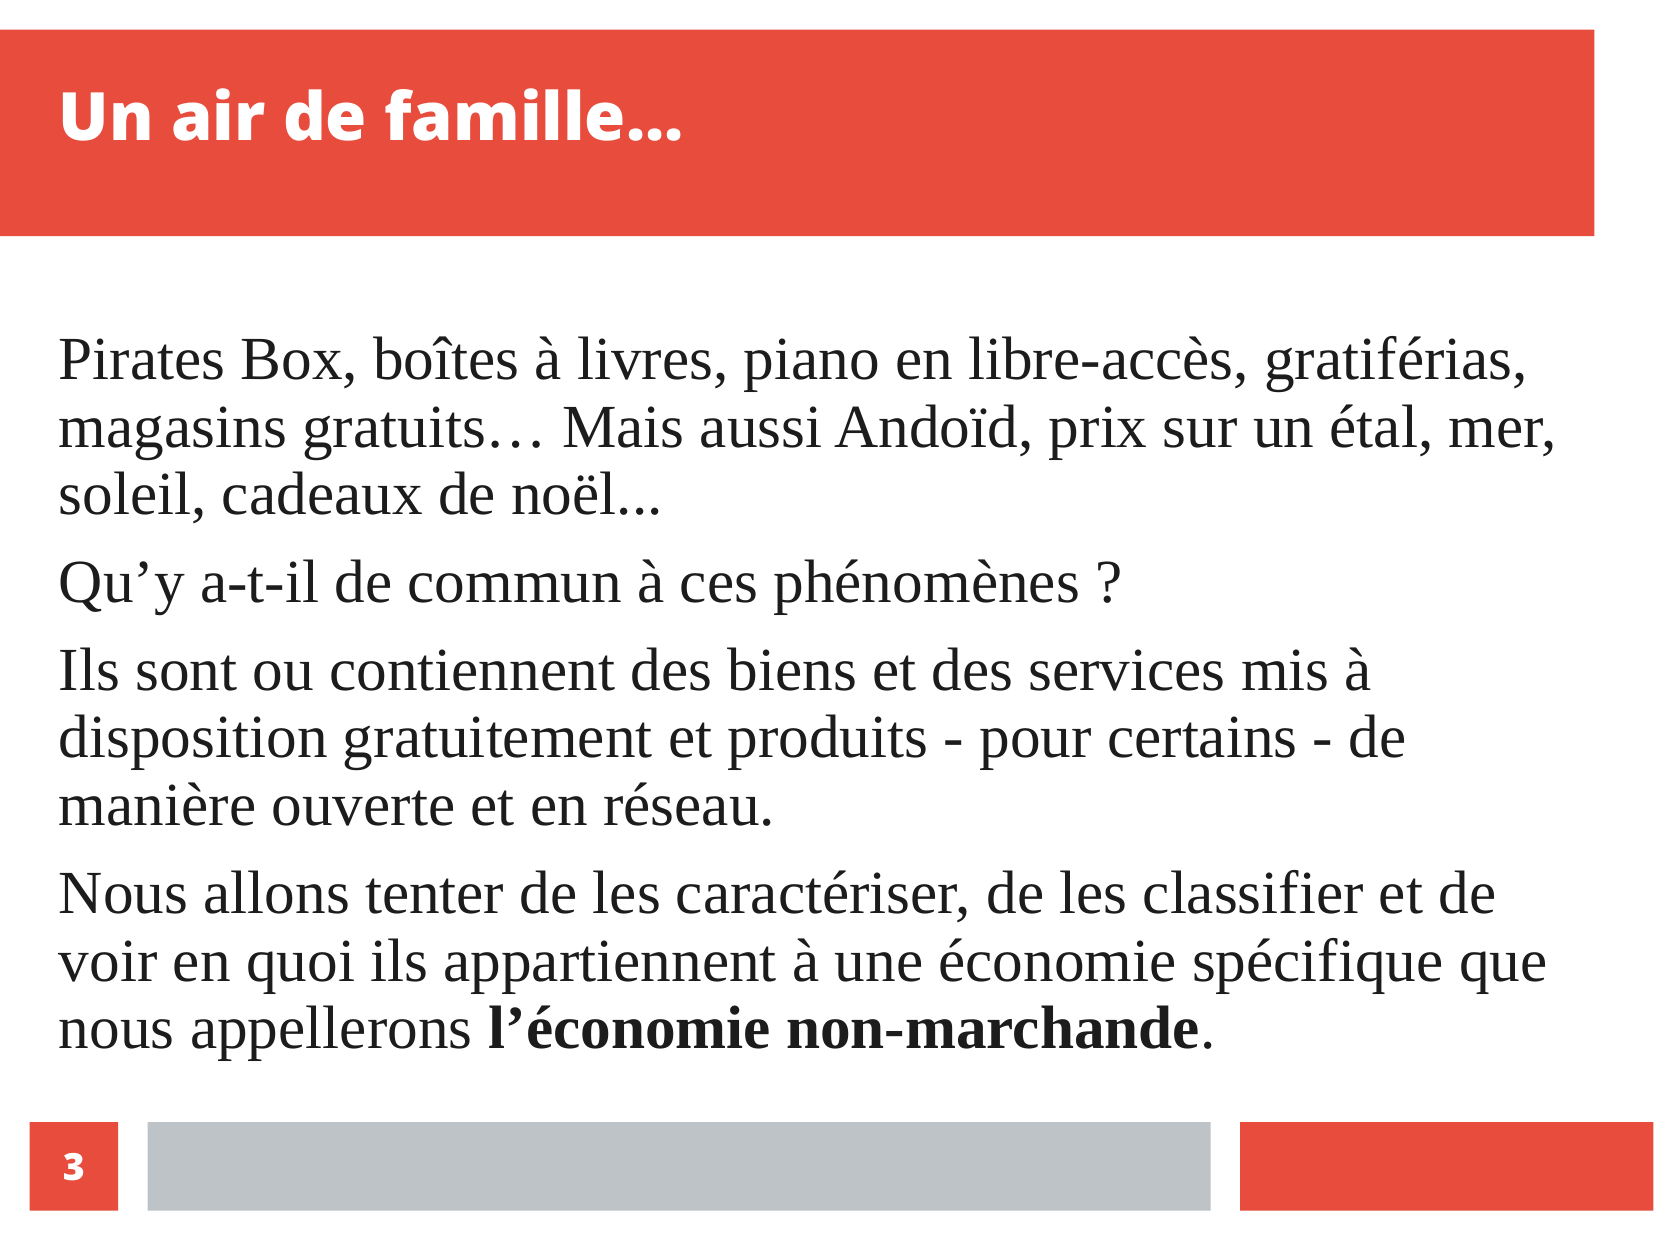

# Un air de famille...
Pirates Box, boîtes à livres, piano en libre-accès, gratiférias, magasins gratuits… Mais aussi Andoïd, prix sur un étal, mer, soleil, cadeaux de noël...
Qu’y a-t-il de commun à ces phénomènes ?
Ils sont ou contiennent des biens et des services mis à disposition gratuitement et produits - pour certains - de manière ouverte et en réseau.
Nous allons tenter de les caractériser, de les classifier et de voir en quoi ils appartiennent à une économie spécifique que nous appellerons l’économie non-marchande.
3